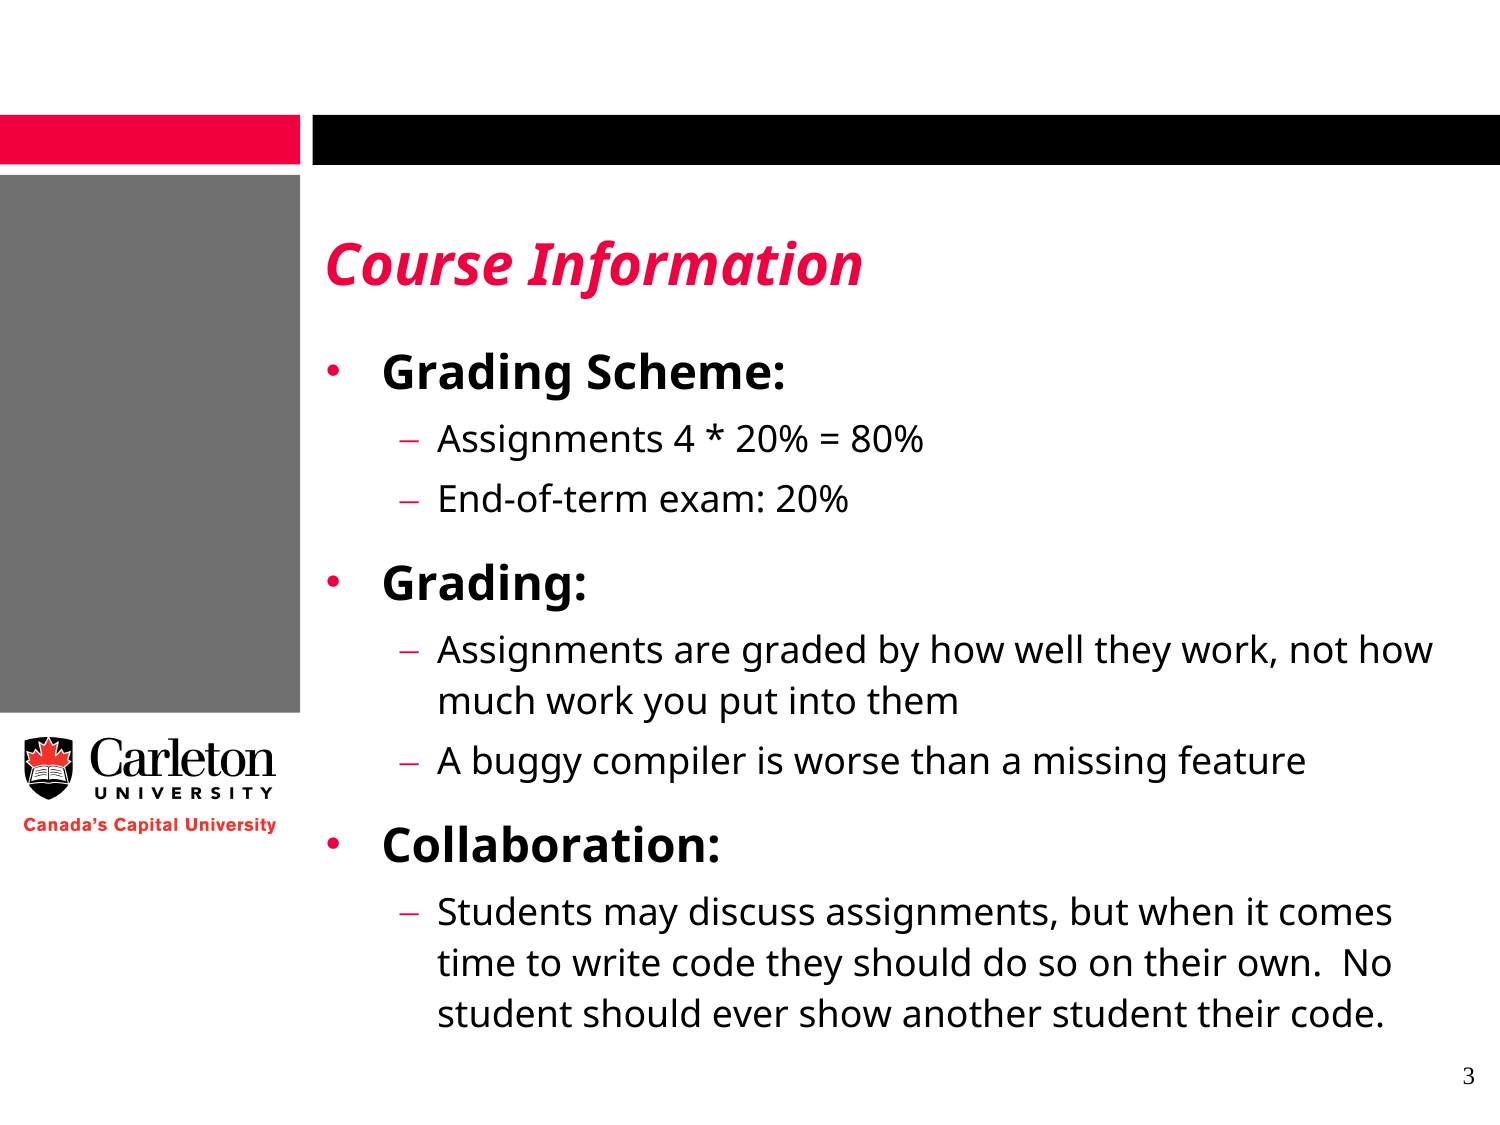

# Course Information
Grading Scheme:
Assignments 4 * 20% = 80%
End-of-term exam: 20%
Grading:
Assignments are graded by how well they work, not how much work you put into them
A buggy compiler is worse than a missing feature
Collaboration:
Students may discuss assignments, but when it comes time to write code they should do so on their own. No student should ever show another student their code.
3